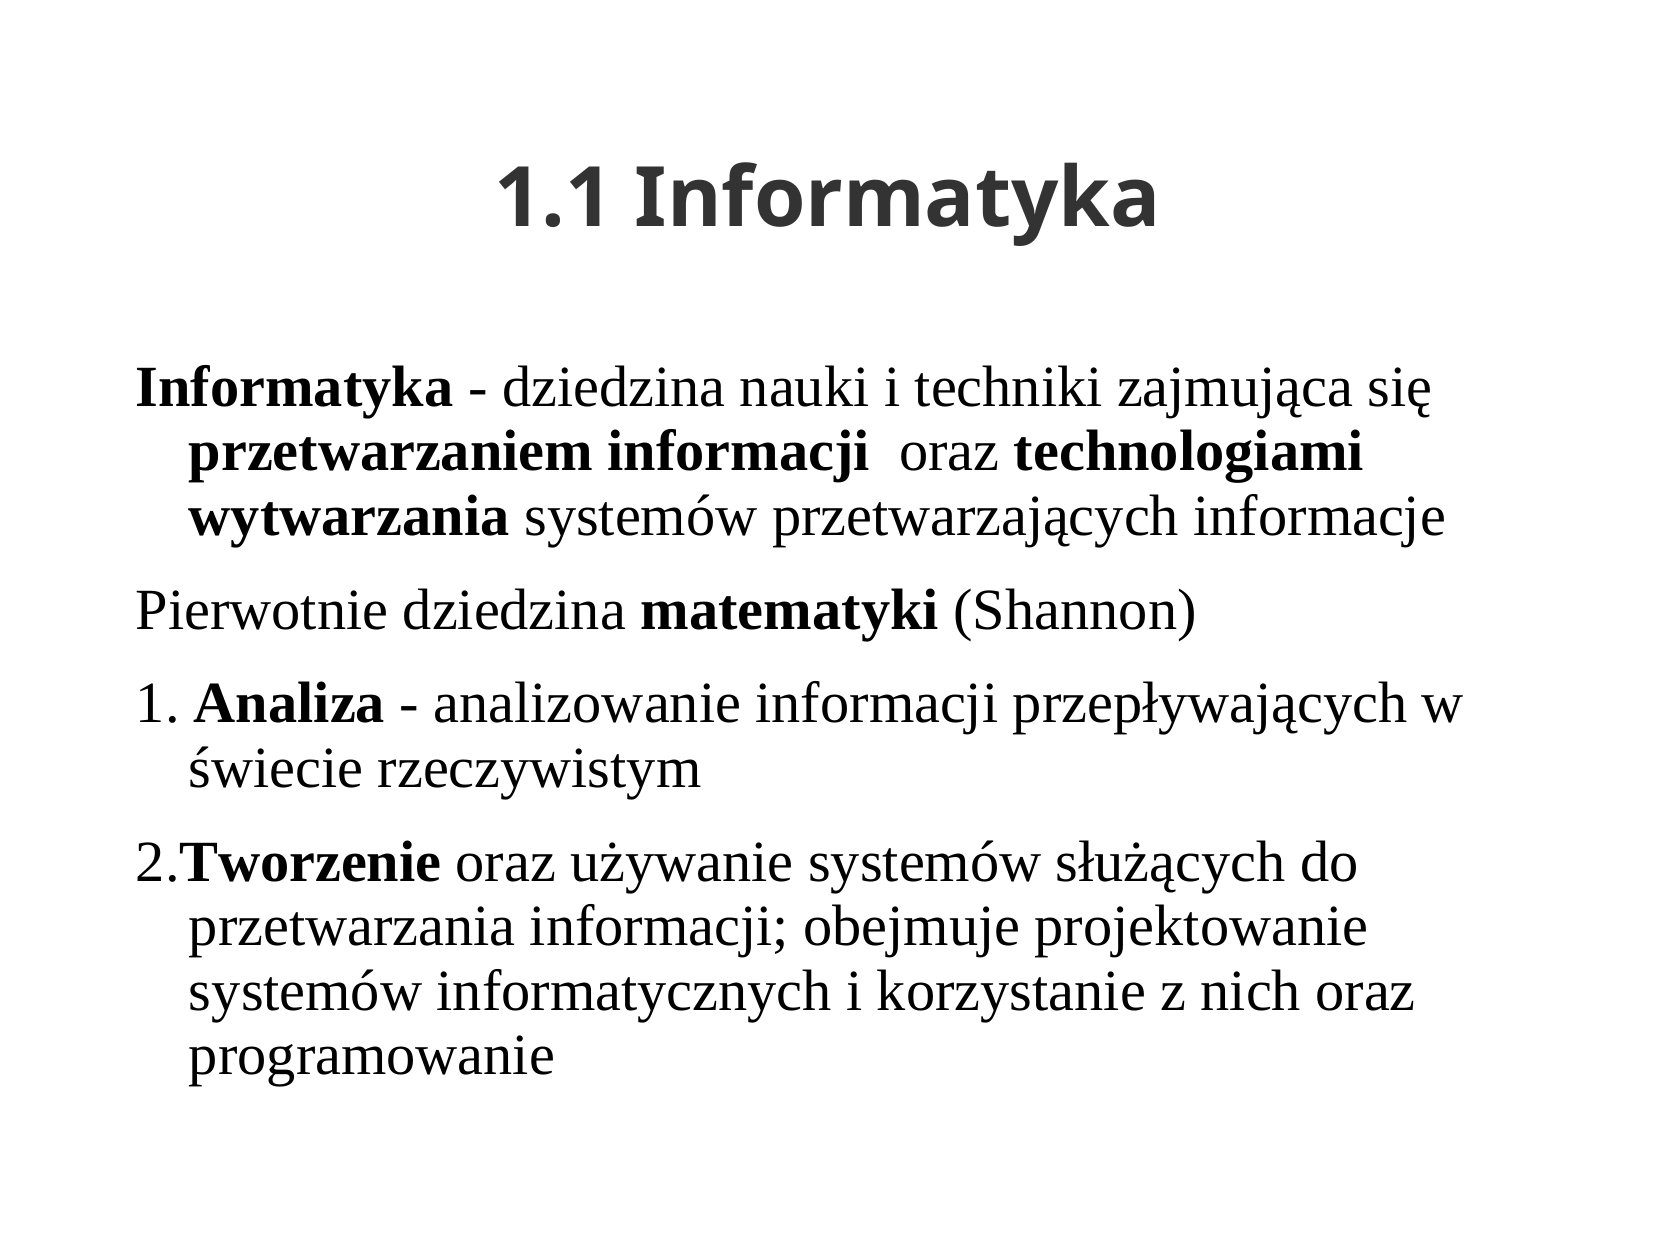

# 1.1 Informatyka
Informatyka - dziedzina nauki i techniki zajmująca się przetwarzaniem informacji oraz technologiami wytwarzania systemów przetwarzających informacje
Pierwotnie dziedzina matematyki (Shannon)
1. Analiza - analizowanie informacji przepływających w świecie rzeczywistym
2.Tworzenie oraz używanie systemów służących do przetwarzania informacji; obejmuje projektowanie systemów informatycznych i korzystanie z nich oraz programowanie